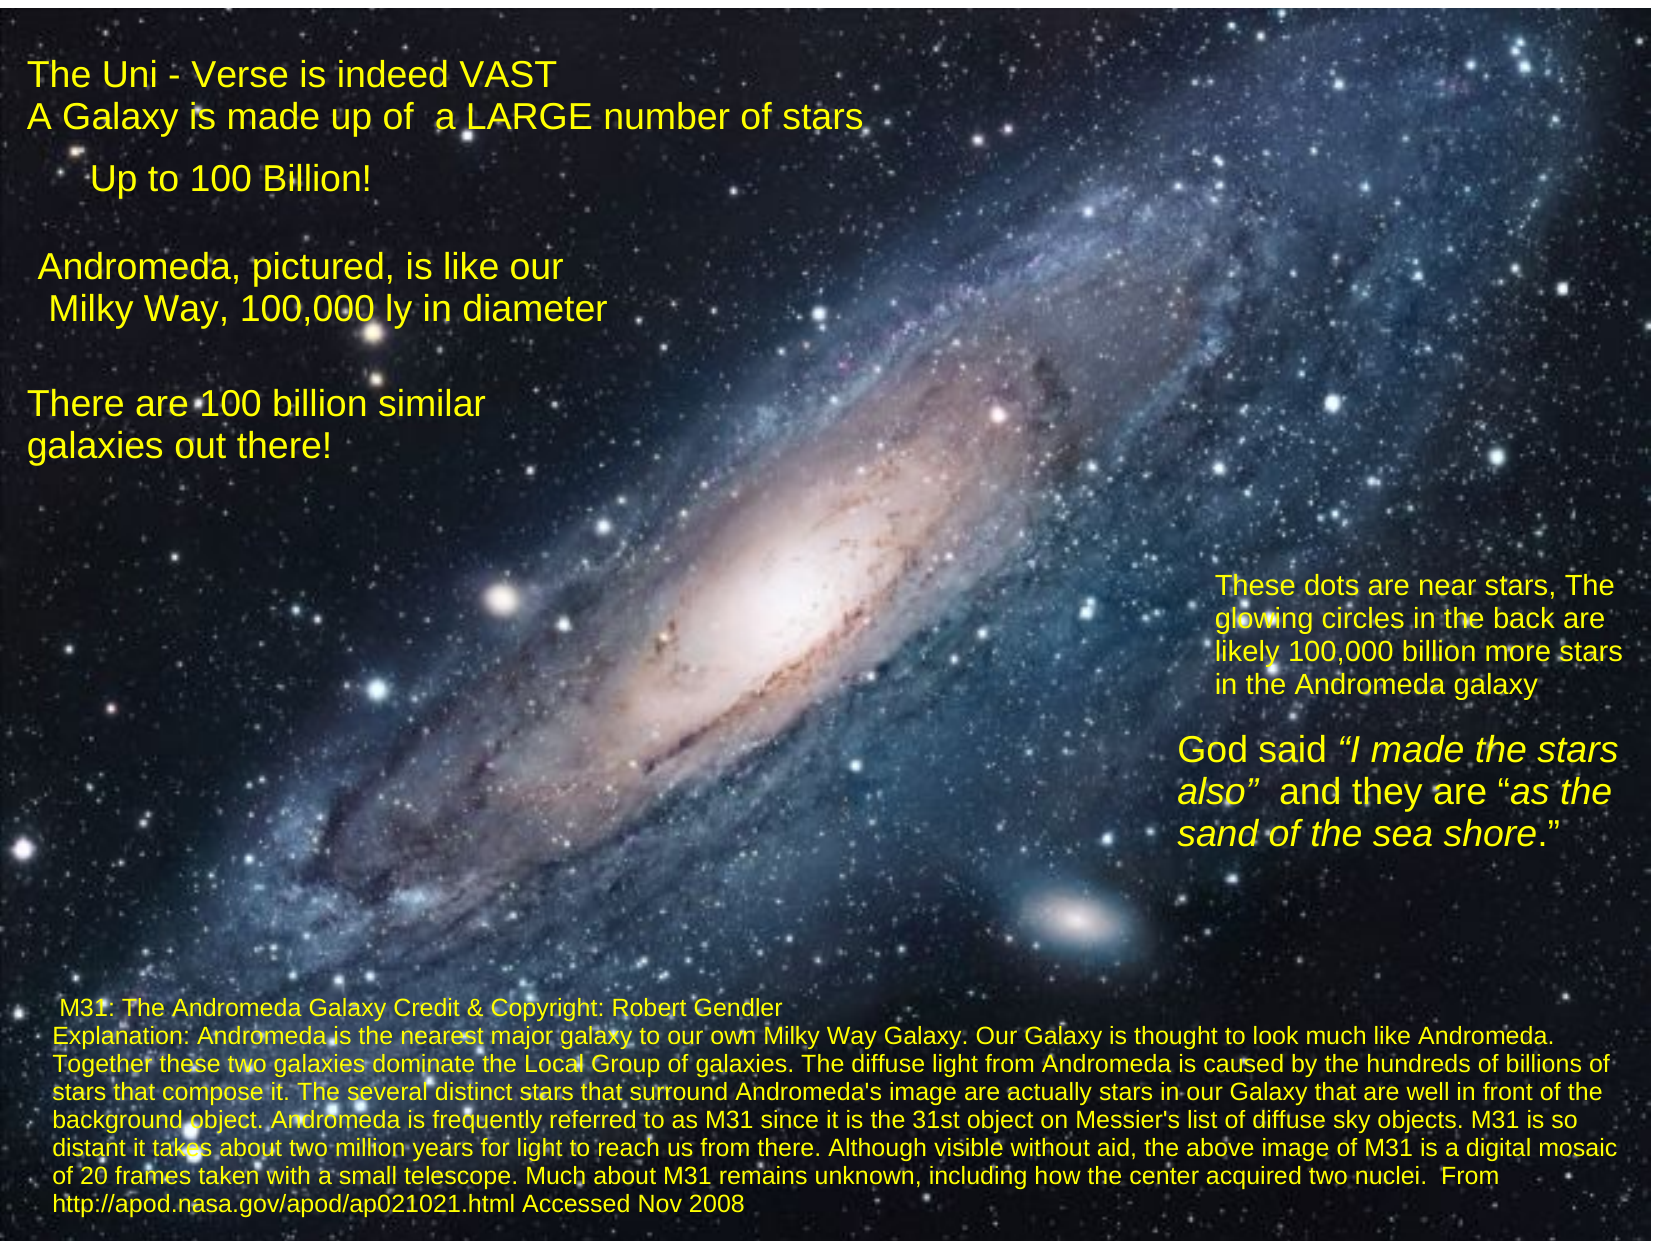

The Uni - Verse is indeed VAST
A Galaxy is made up of a LARGE number of stars
Up to 100 Billion!
Andromeda, pictured, is like our
 Milky Way, 100,000 ly in diameter
There are 100 billion similar galaxies out there!
These dots are near stars, The glowing circles in the back are likely 100,000 billion more stars in the Andromeda galaxy
God said “I made the stars also” and they are “as the sand of the sea shore.”
 M31: The Andromeda Galaxy Credit & Copyright: Robert Gendler
Explanation: Andromeda is the nearest major galaxy to our own Milky Way Galaxy. Our Galaxy is thought to look much like Andromeda. Together these two galaxies dominate the Local Group of galaxies. The diffuse light from Andromeda is caused by the hundreds of billions of stars that compose it. The several distinct stars that surround Andromeda's image are actually stars in our Galaxy that are well in front of the background object. Andromeda is frequently referred to as M31 since it is the 31st object on Messier's list of diffuse sky objects. M31 is so distant it takes about two million years for light to reach us from there. Although visible without aid, the above image of M31 is a digital mosaic of 20 frames taken with a small telescope. Much about M31 remains unknown, including how the center acquired two nuclei. From http://apod.nasa.gov/apod/ap021021.html Accessed Nov 2008